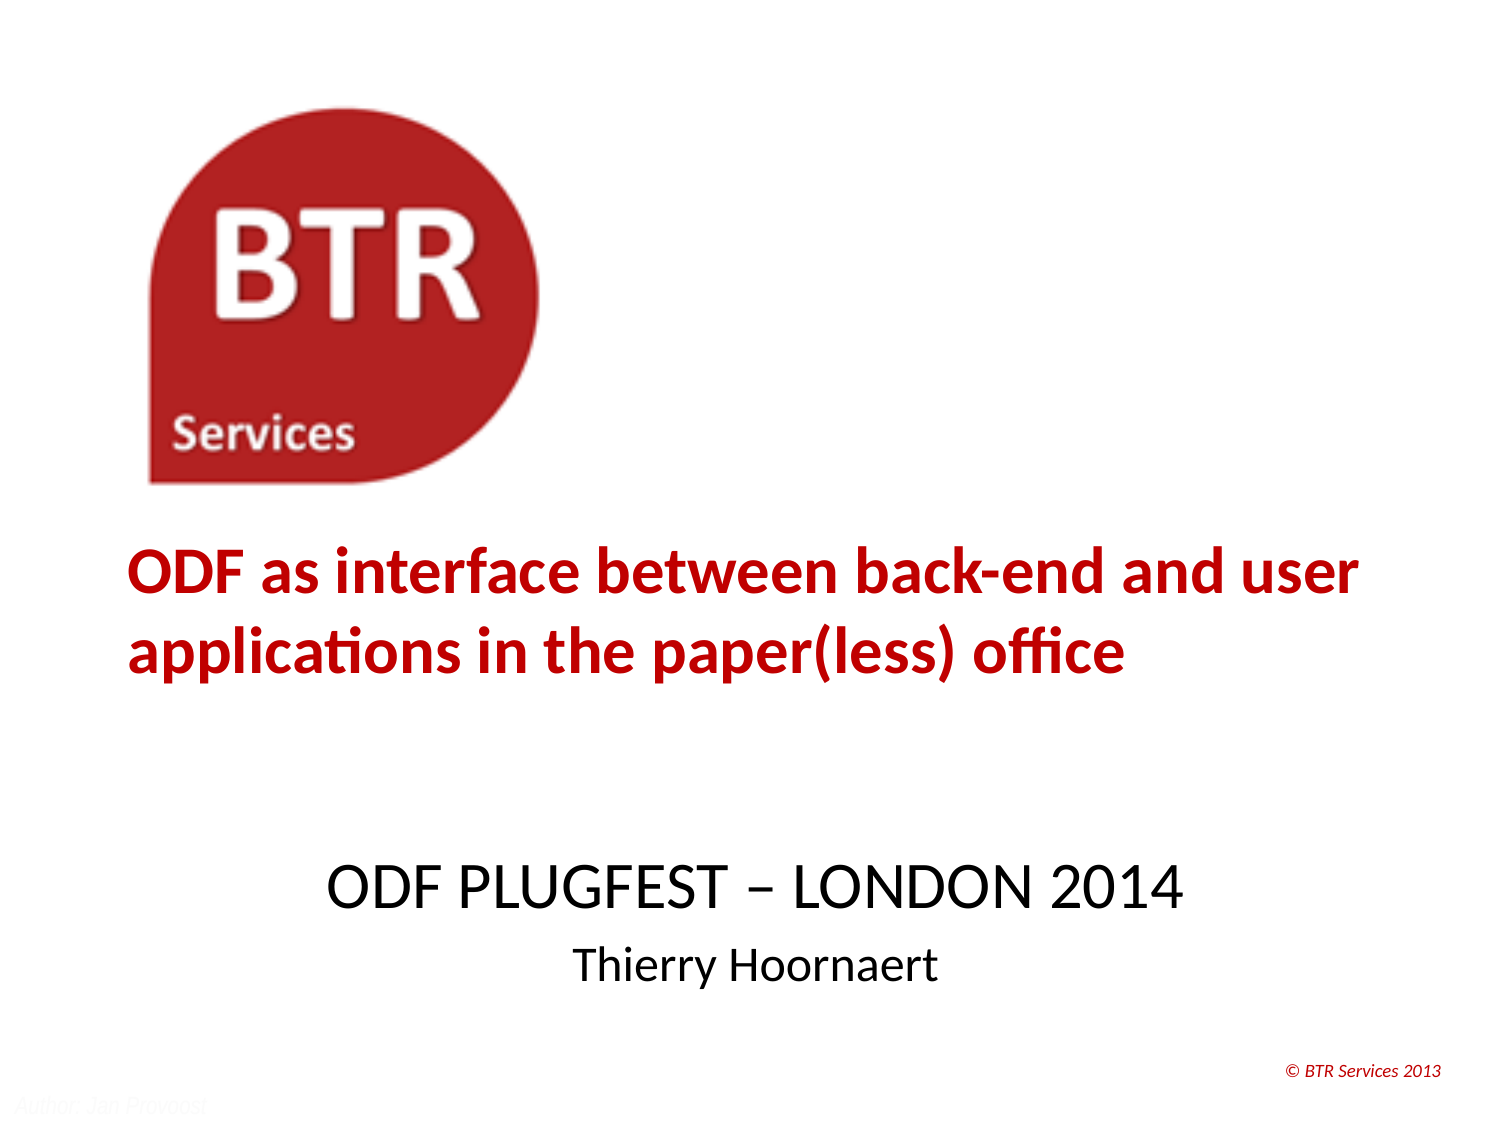

# ODF as interface between back-end and user applications in the paper(less) office
ODF PLUGFEST – LONDON 2014
Thierry Hoornaert
© BTR Services 2013
Author: Jan Provoost